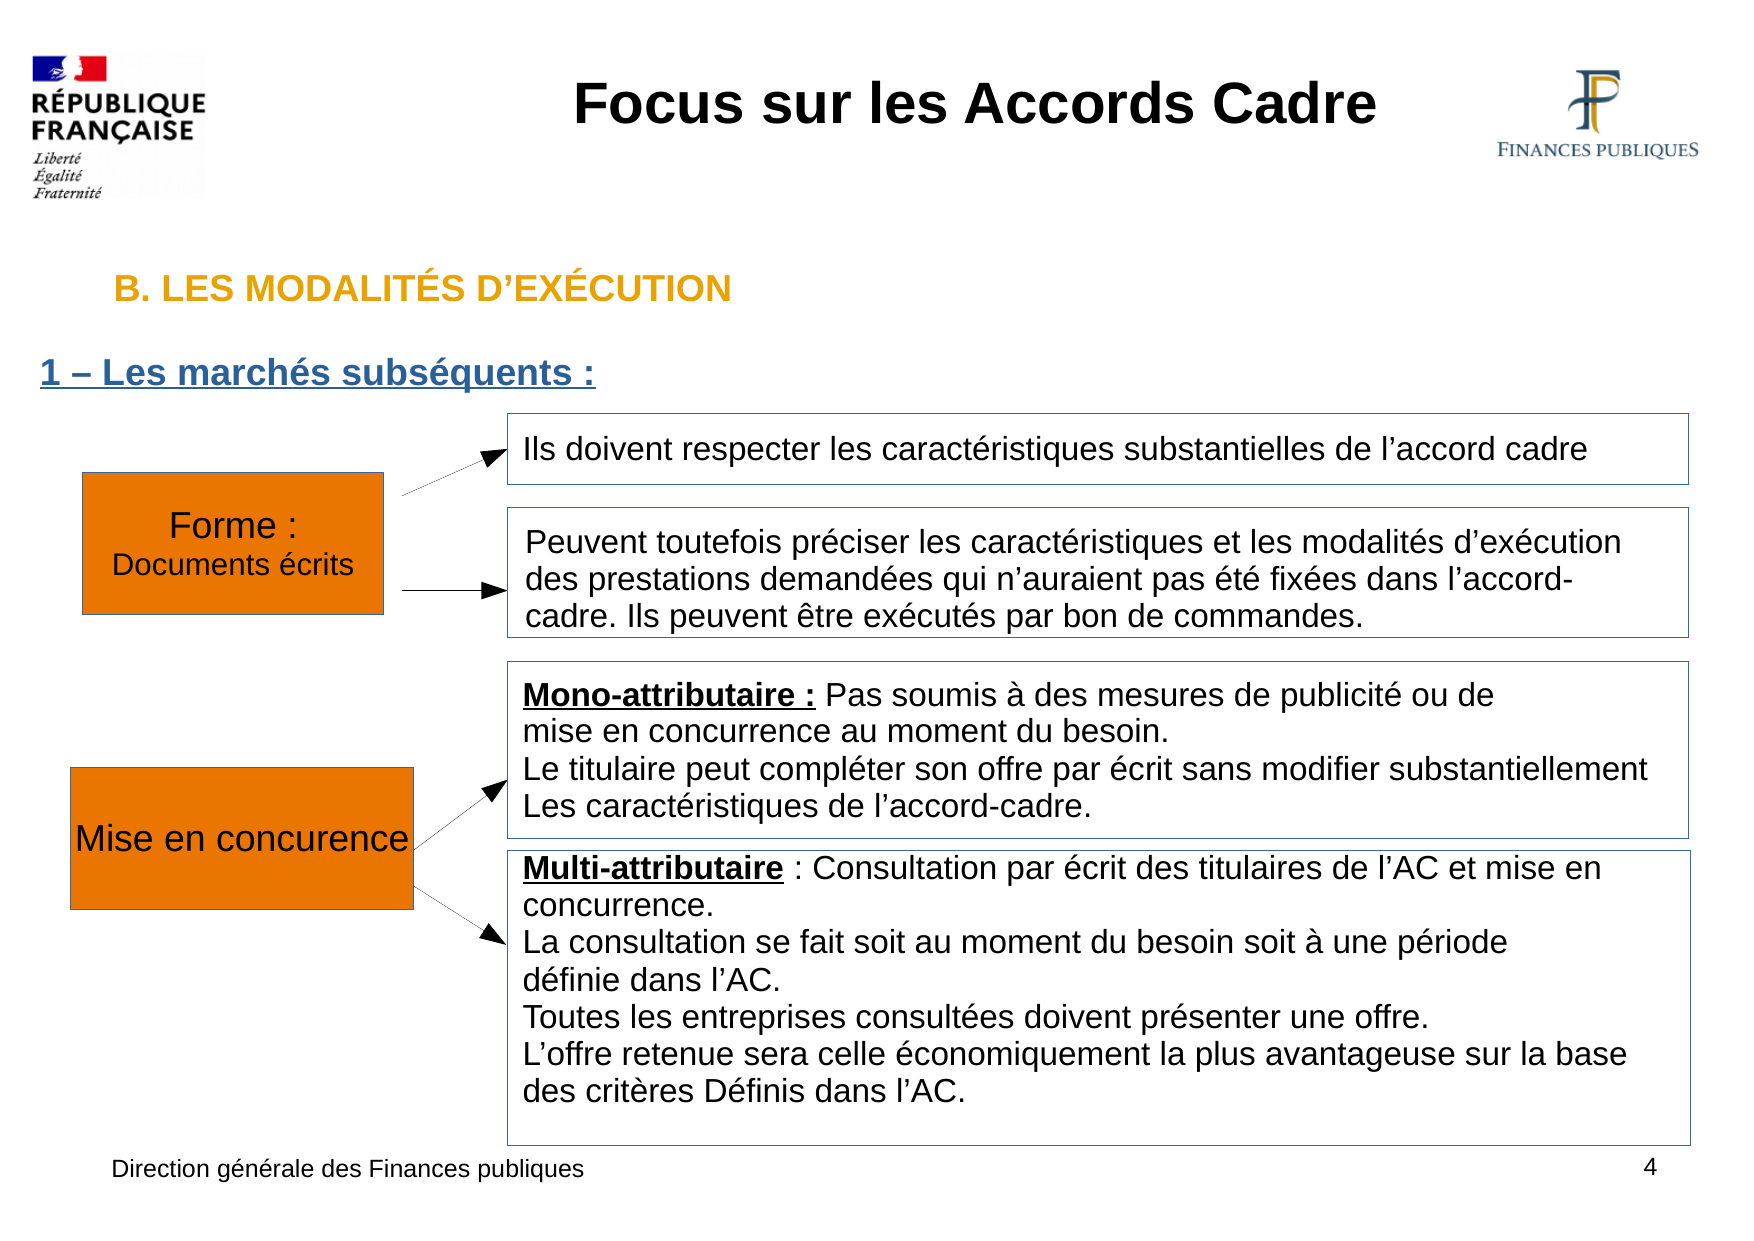

# Focus sur les Accords Cadre
	B. LES MODALITÉS D’EXÉCUTION
1 – Les marchés subséquents :
Ils doivent respecter les caractéristiques substantielles de l’accord cadre
Forme :
Documents écrits
Forme :
Documents écrits
Forme :
Documents écrits
Forme :
Documents écrits
Forme :
Documents écrits
Peuvent toutefois préciser les caractéristiques et les modalités d’exécution des prestations demandées qui n’auraient pas été fixées dans l’accord-cadre. Ils peuvent être exécutés par bon de commandes.
Mono-attributaire : Pas soumis à des mesures de publicité ou de
mise en concurrence au moment du besoin.
Le titulaire peut compléter son offre par écrit sans modifier substantiellement
Les caractéristiques de l’accord-cadre.
Mise en concurence
Multi-attributaire : Consultation par écrit des titulaires de l’AC et mise en
concurrence.
La consultation se fait soit au moment du besoin soit à une période
définie dans l’AC.
Toutes les entreprises consultées doivent présenter une offre.
L’offre retenue sera celle économiquement la plus avantageuse sur la base
des critères Définis dans l’AC.